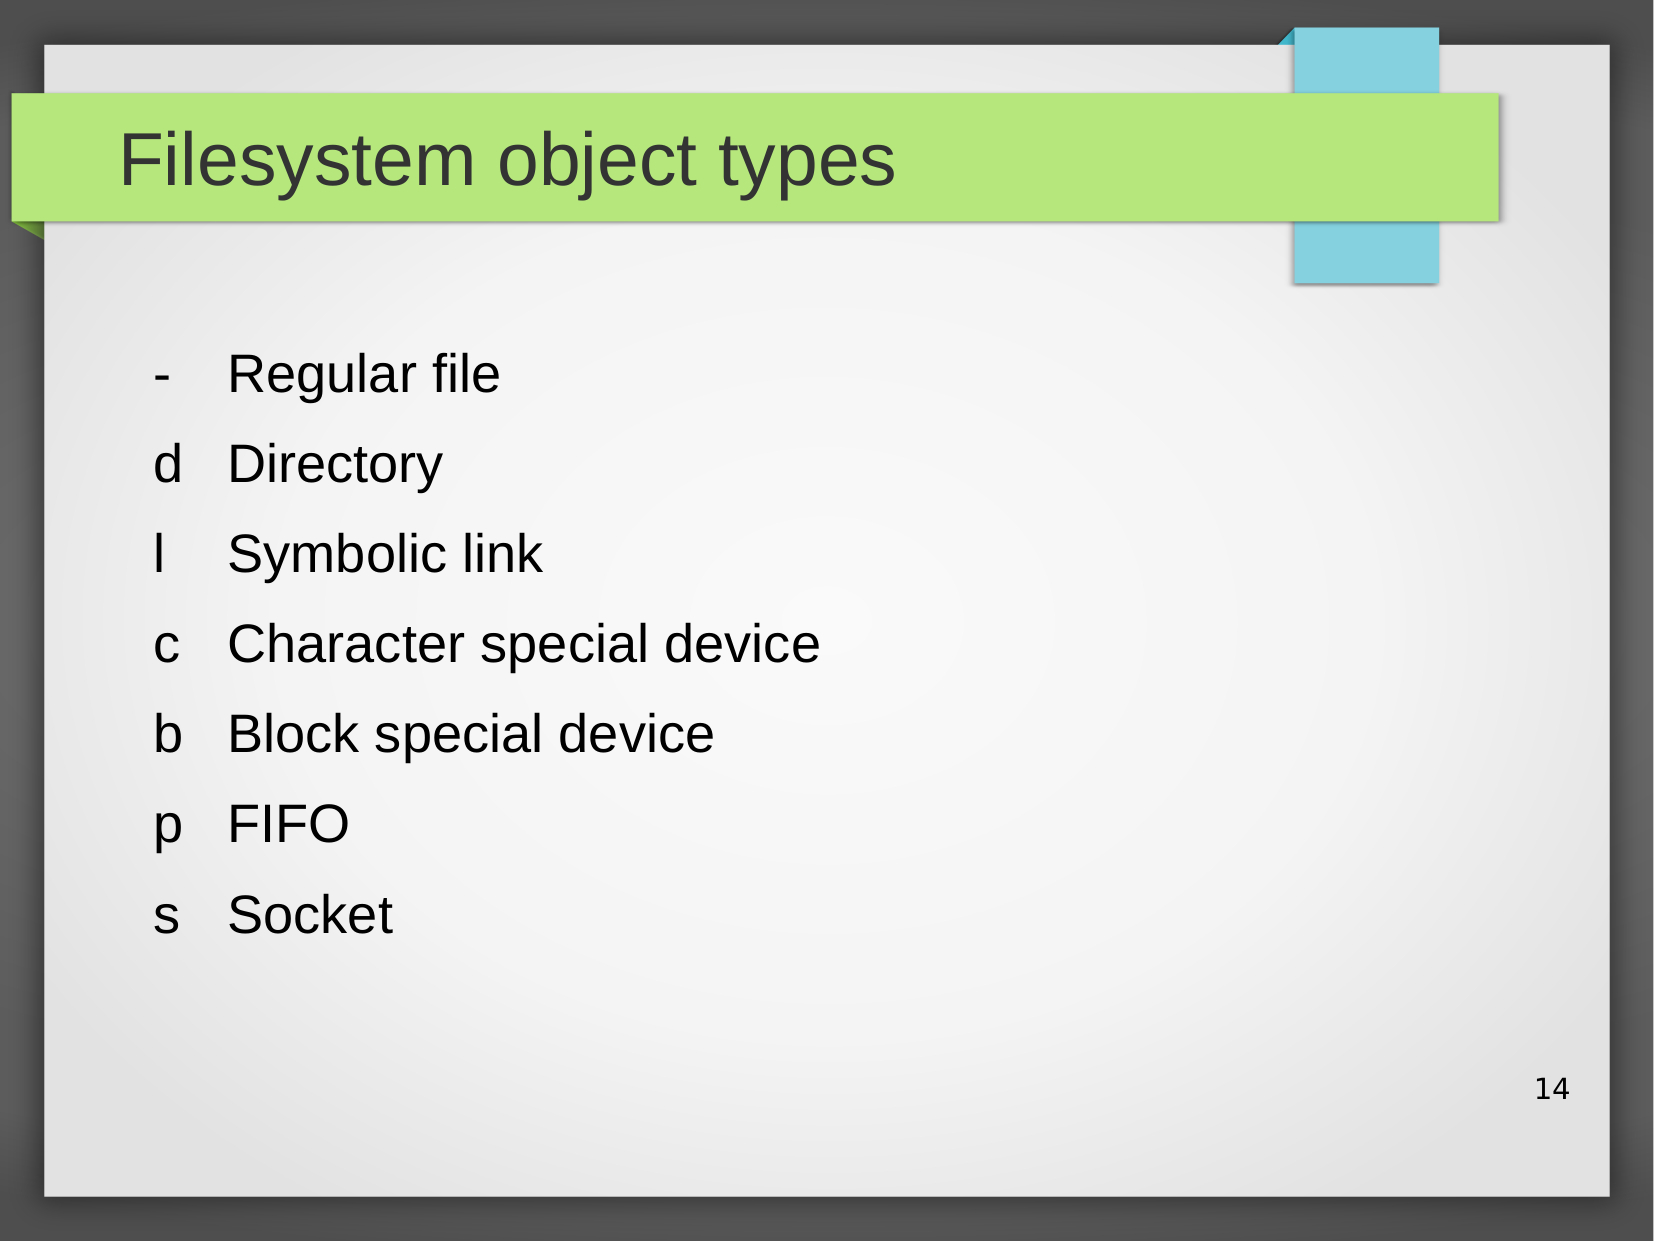

# Filesystem object types
-	Regular file
d	Directory
l	Symbolic link
c	Character special device
b	Block special device
p	FIFO
s	Socket
14